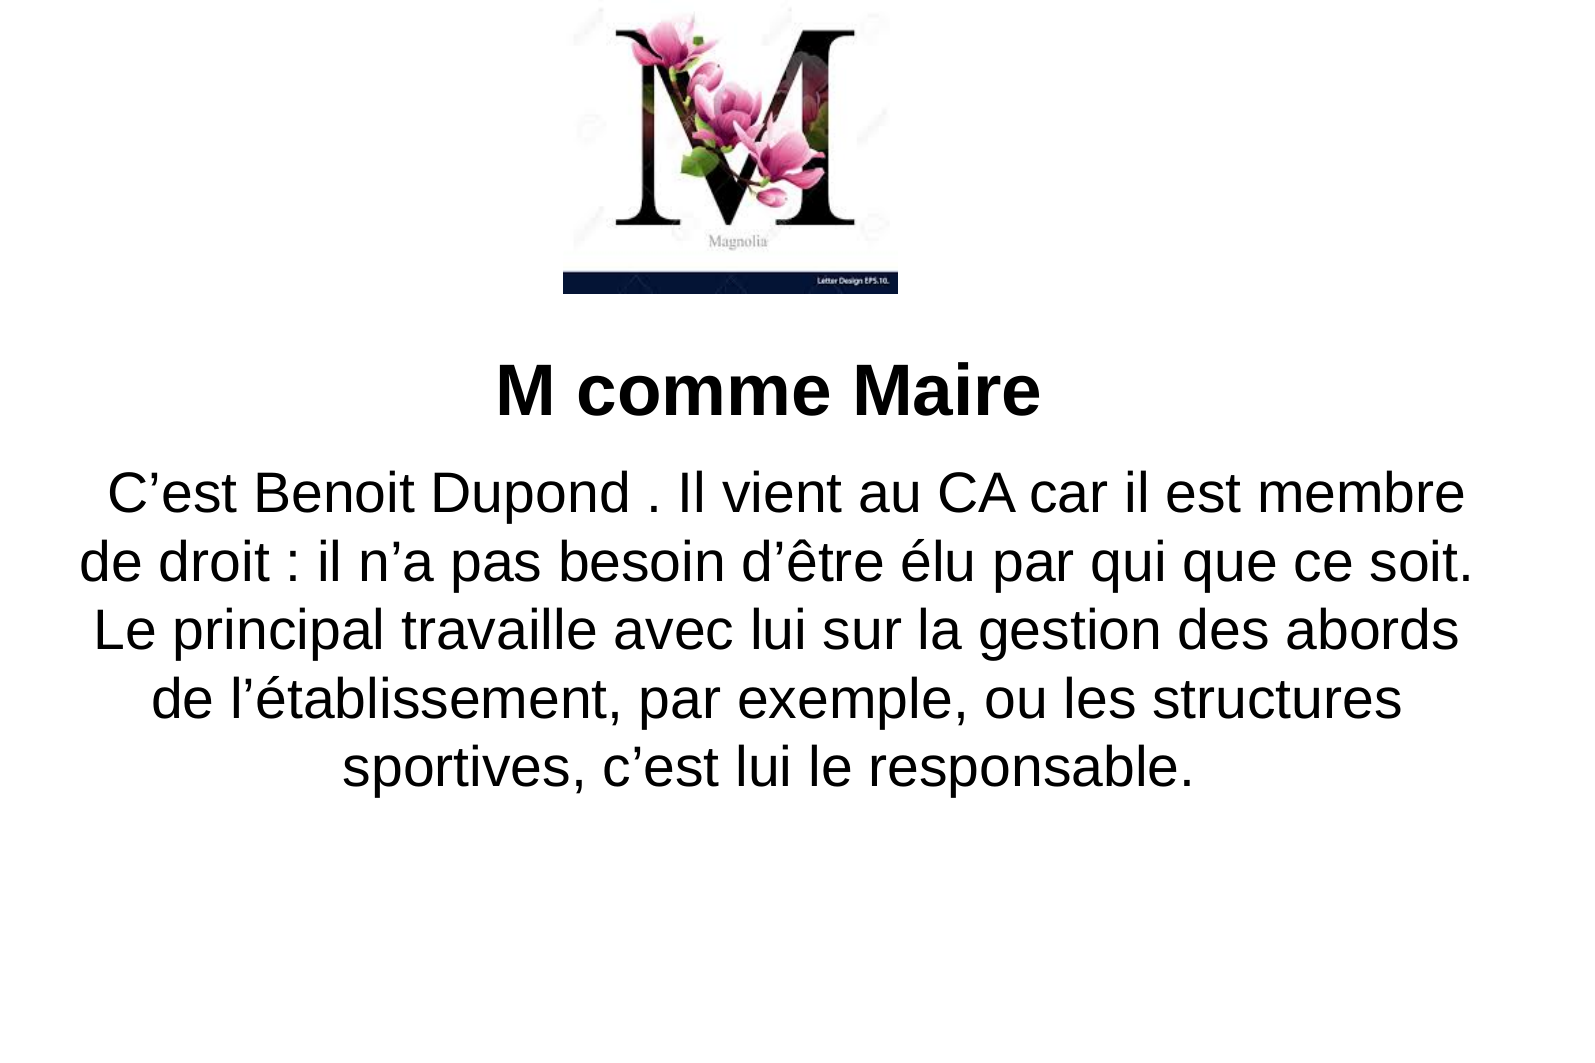

# M
M comme Maire
C’est Benoit Dupond . Il vient au CA car il est membre de droit : il n’a pas besoin d’être élu par qui que ce soit. Le principal travaille avec lui sur la gestion des abords de l’établissement, par exemple, ou les structures sportives, c’est lui le responsable.